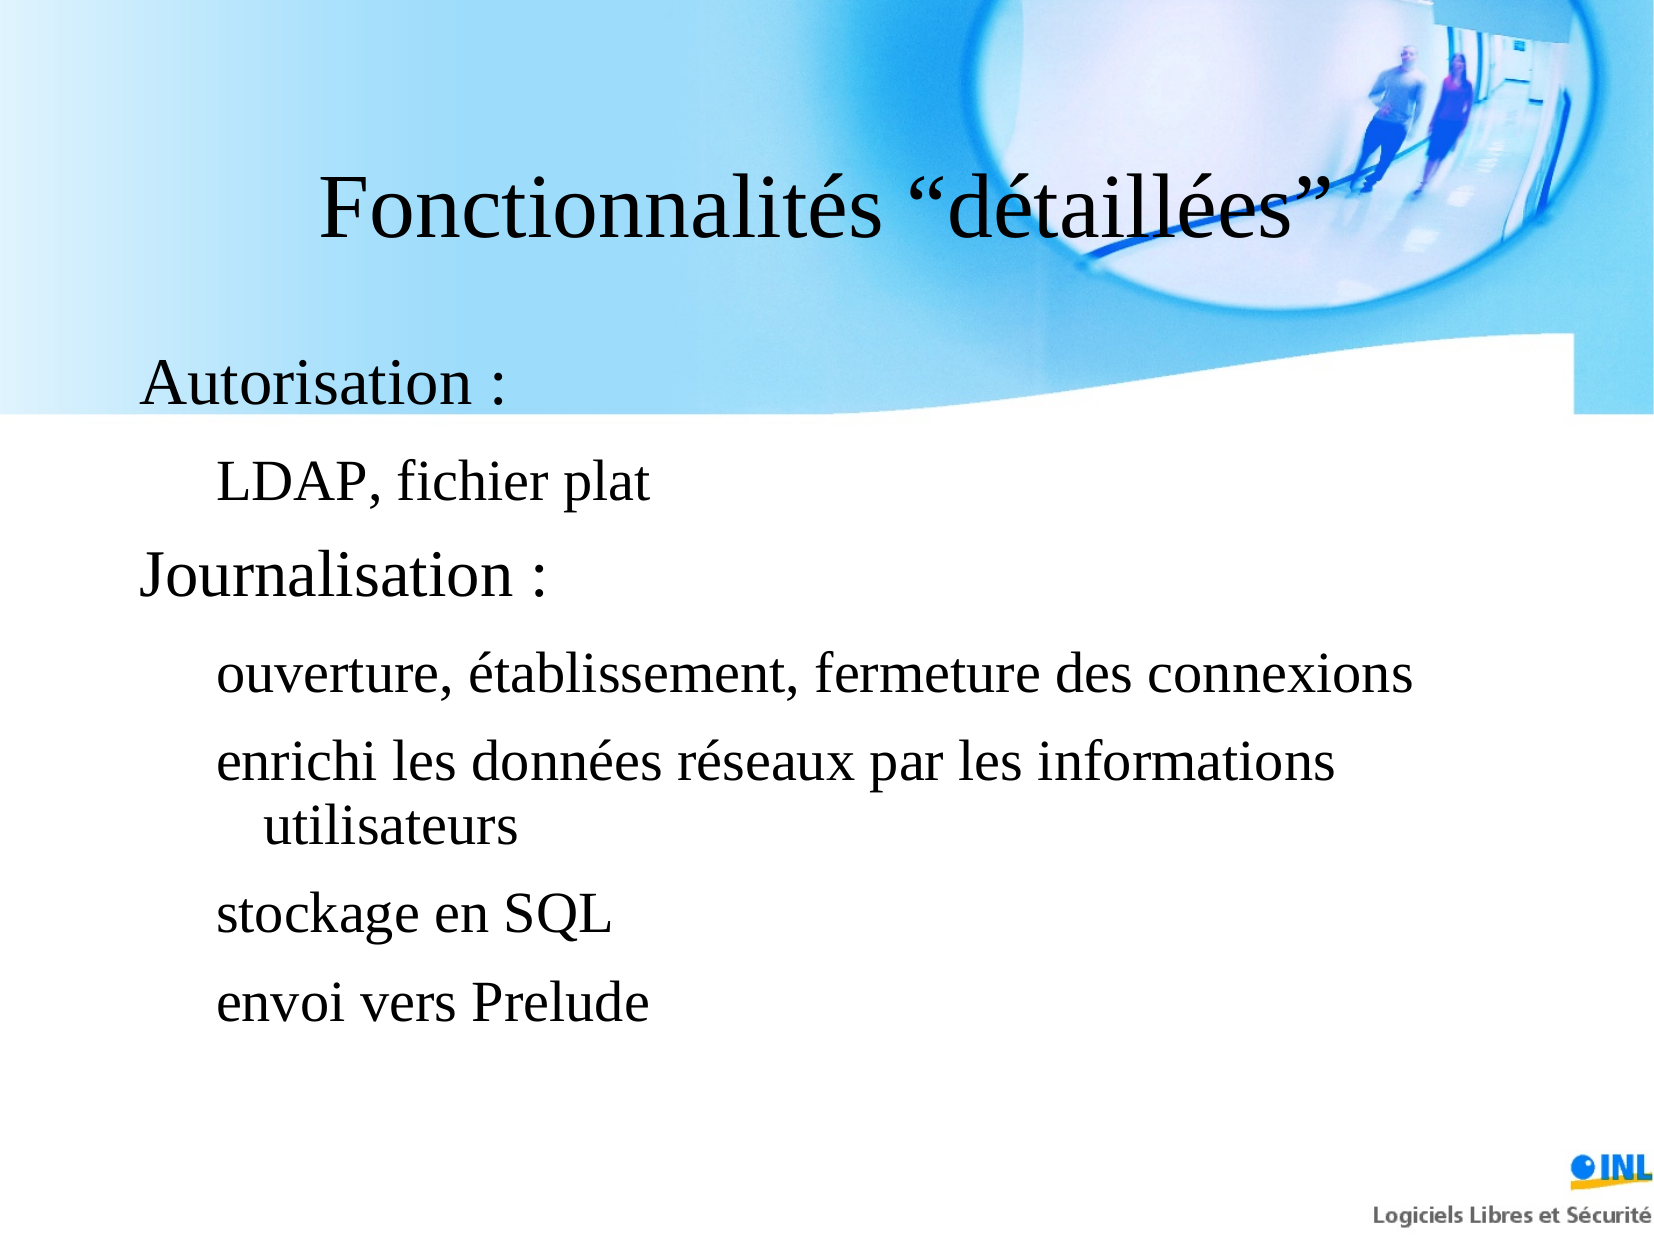

# Fonctionnalités “détaillées”
Autorisation :
LDAP, fichier plat
Journalisation :
ouverture, établissement, fermeture des connexions
enrichi les données réseaux par les informations utilisateurs
stockage en SQL
envoi vers Prelude